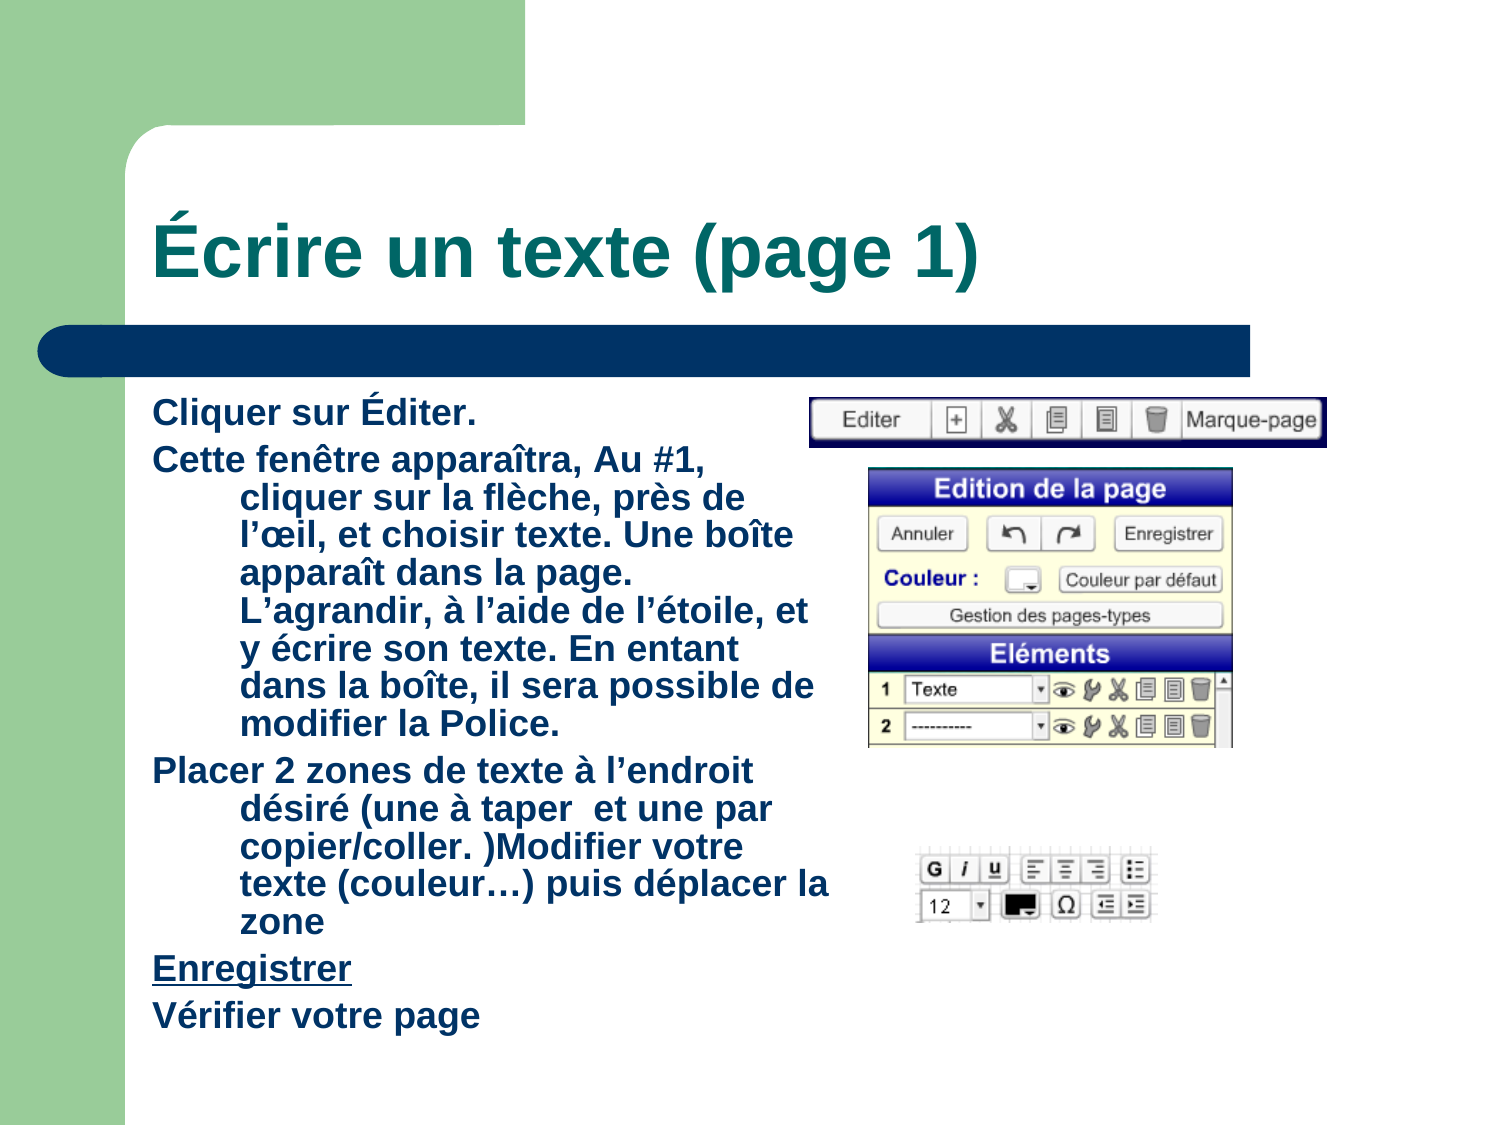

# Écrire un texte (page 1)
Cliquer sur Éditer.
Cette fenêtre apparaîtra, Au #1, cliquer sur la flèche, près de l’œil, et choisir texte. Une boîte apparaît dans la page. L’agrandir, à l’aide de l’étoile, et y écrire son texte. En entant dans la boîte, il sera possible de modifier la Police.
Placer 2 zones de texte à l’endroit désiré (une à taper et une par copier/coller. )Modifier votre texte (couleur…) puis déplacer la zone
Enregistrer
Vérifier votre page